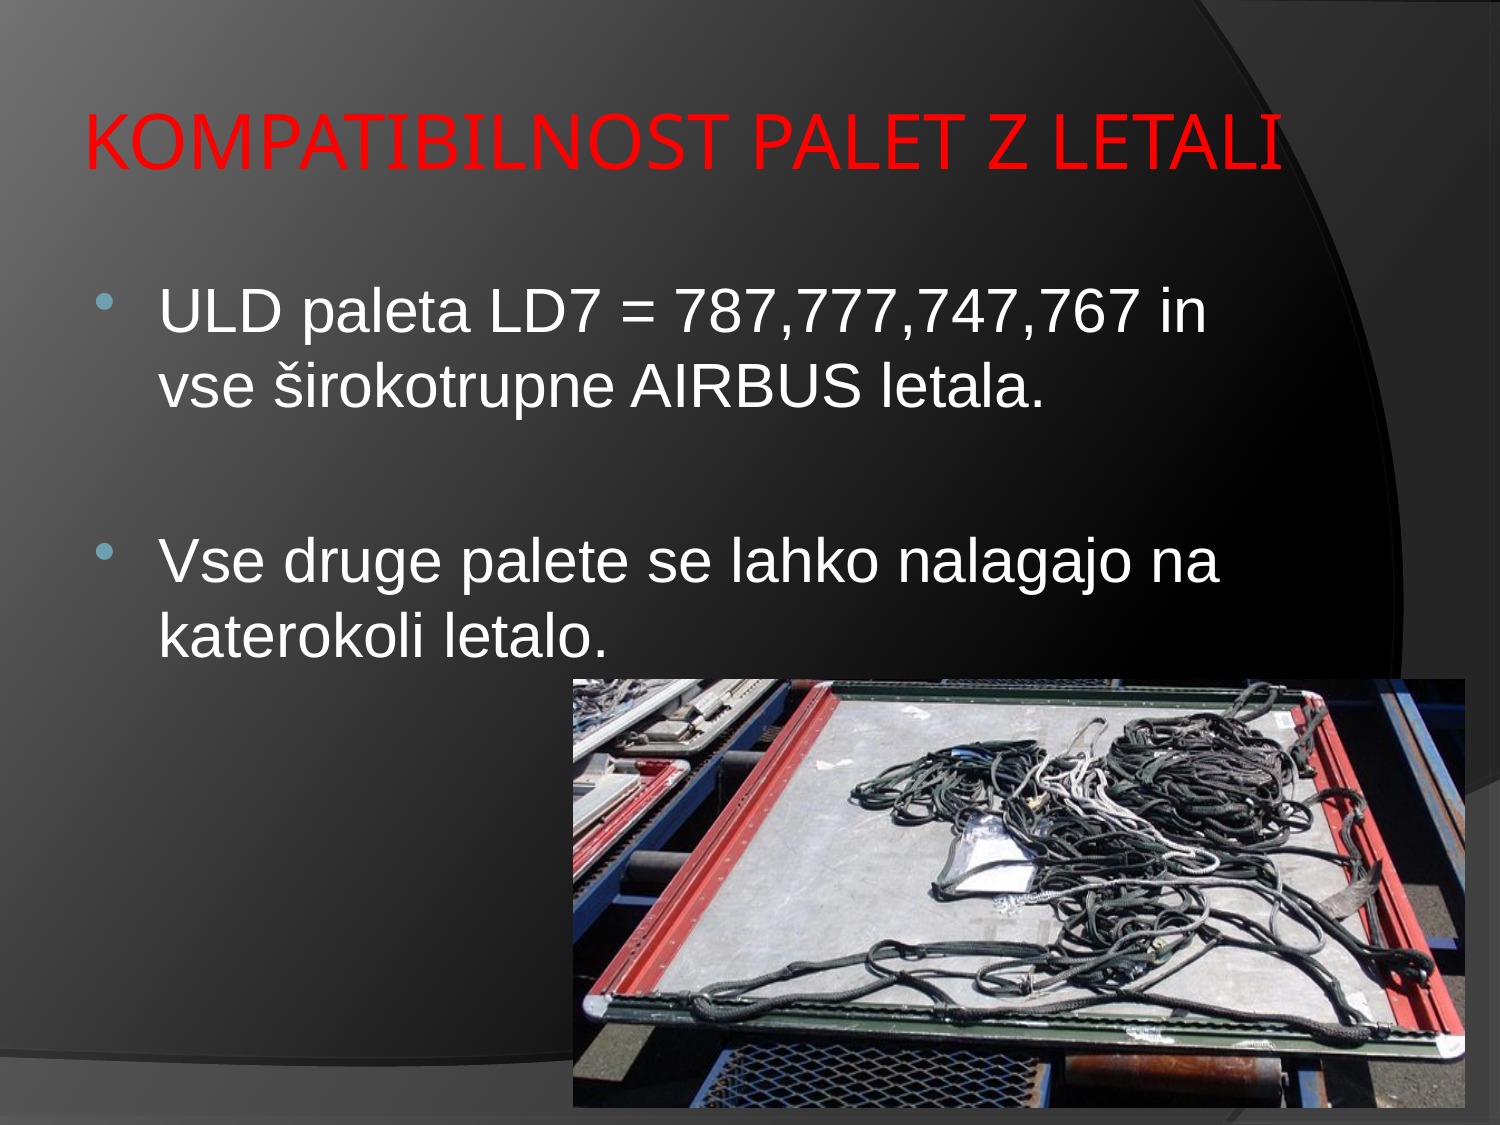

# KOMPATIBILNOST PALET Z LETALI
ULD paleta LD7 = 787,777,747,767 in vse širokotrupne AIRBUS letala.
Vse druge palete se lahko nalagajo na katerokoli letalo.